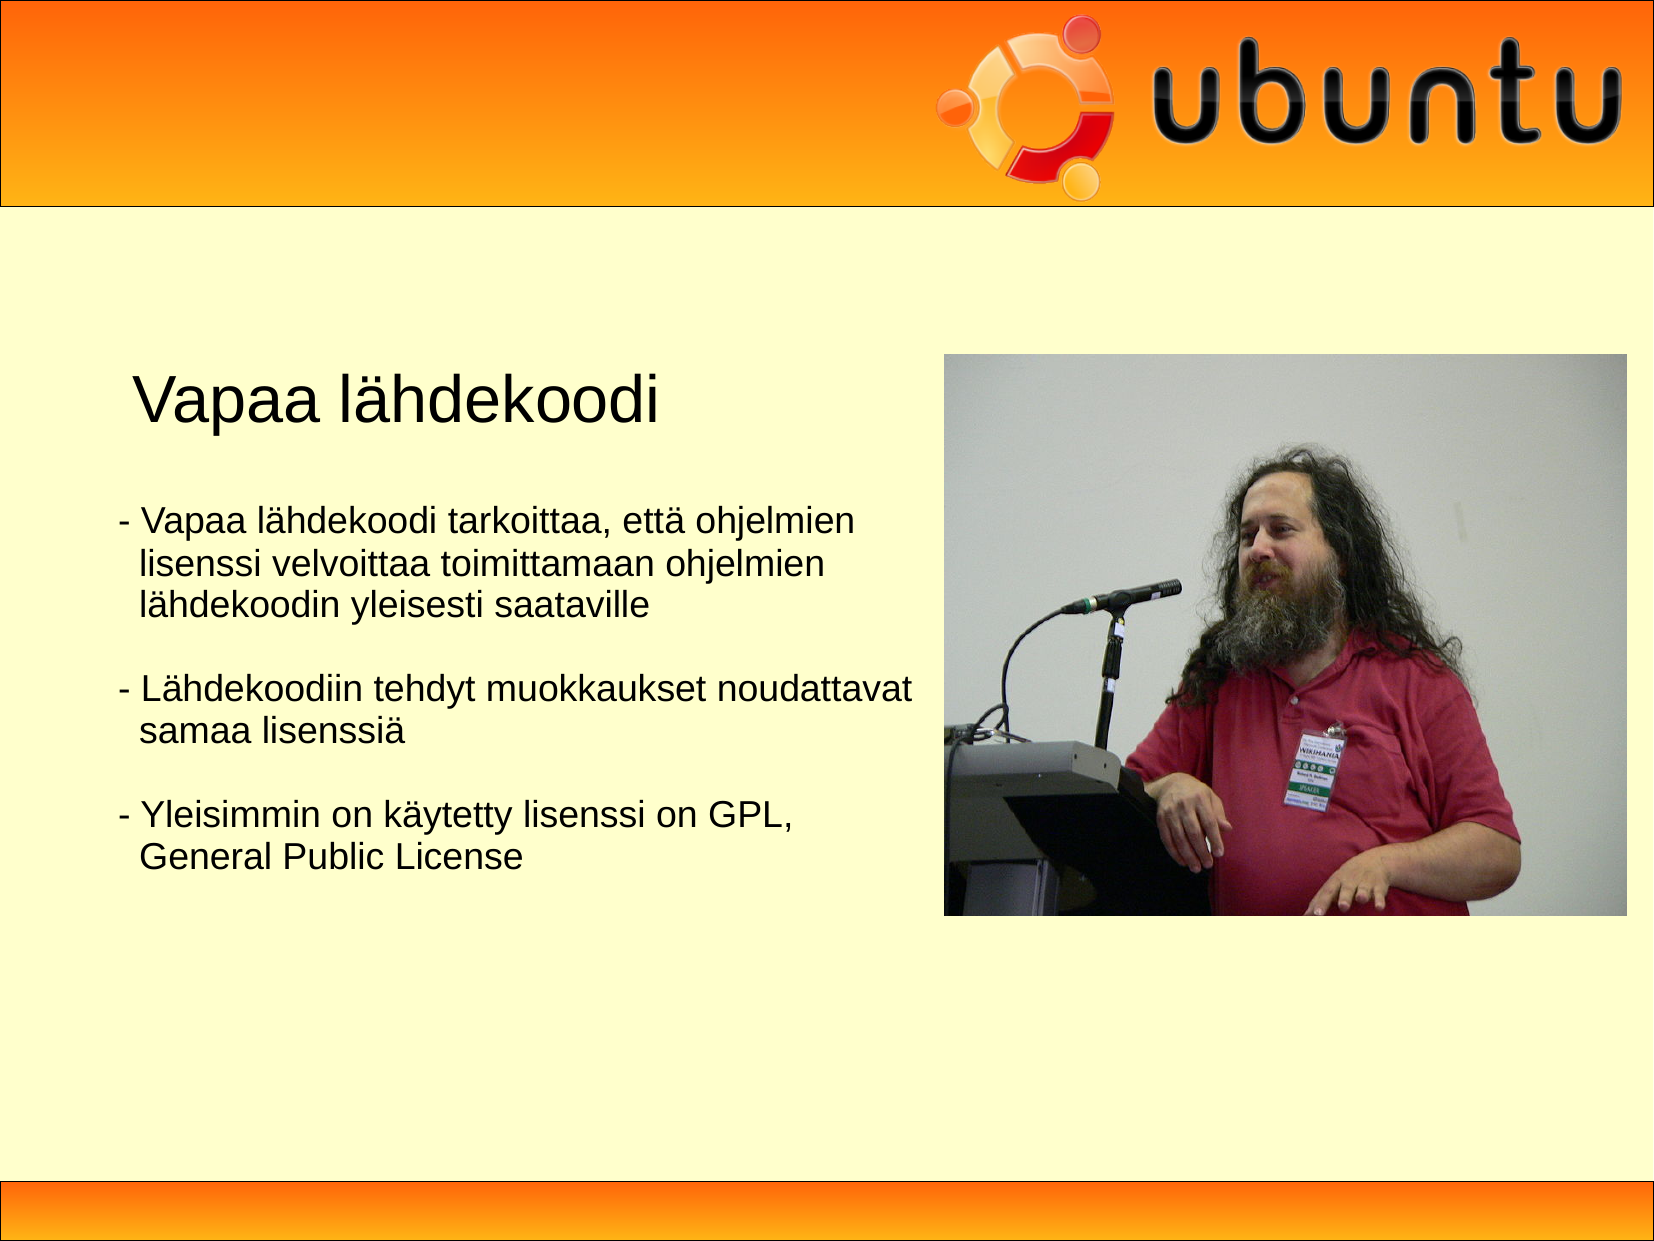

Vapaa lähdekoodi
	- Vapaa lähdekoodi tarkoittaa, että ohjelmien
	 lisenssi velvoittaa toimittamaan ohjelmien
	 lähdekoodin yleisesti saataville
	- Lähdekoodiin tehdyt muokkaukset noudattavat
	 samaa lisenssiä
	- Yleisimmin on käytetty lisenssi on GPL,
	 General Public License